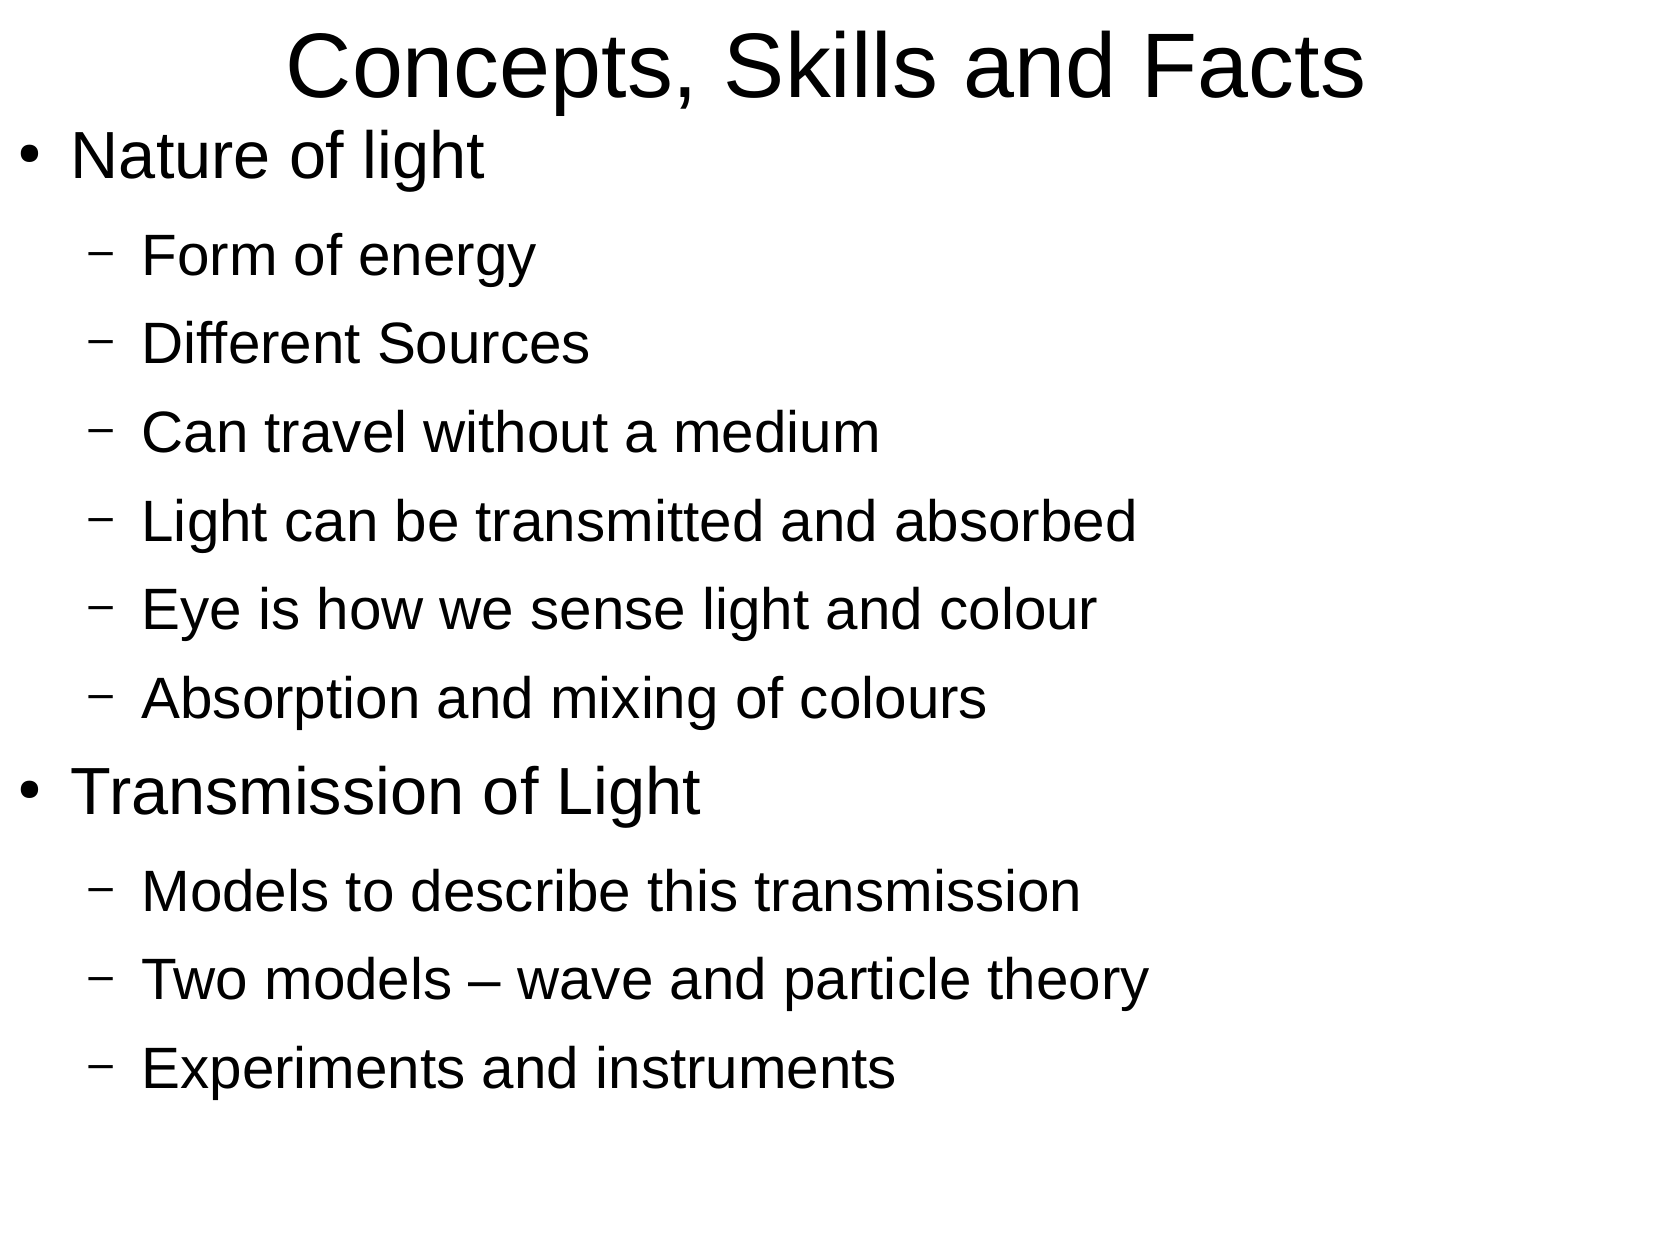

# Concepts, Skills and Facts
Nature of light
Form of energy
Different Sources
Can travel without a medium
Light can be transmitted and absorbed
Eye is how we sense light and colour
Absorption and mixing of colours
Transmission of Light
Models to describe this transmission
Two models – wave and particle theory
Experiments and instruments